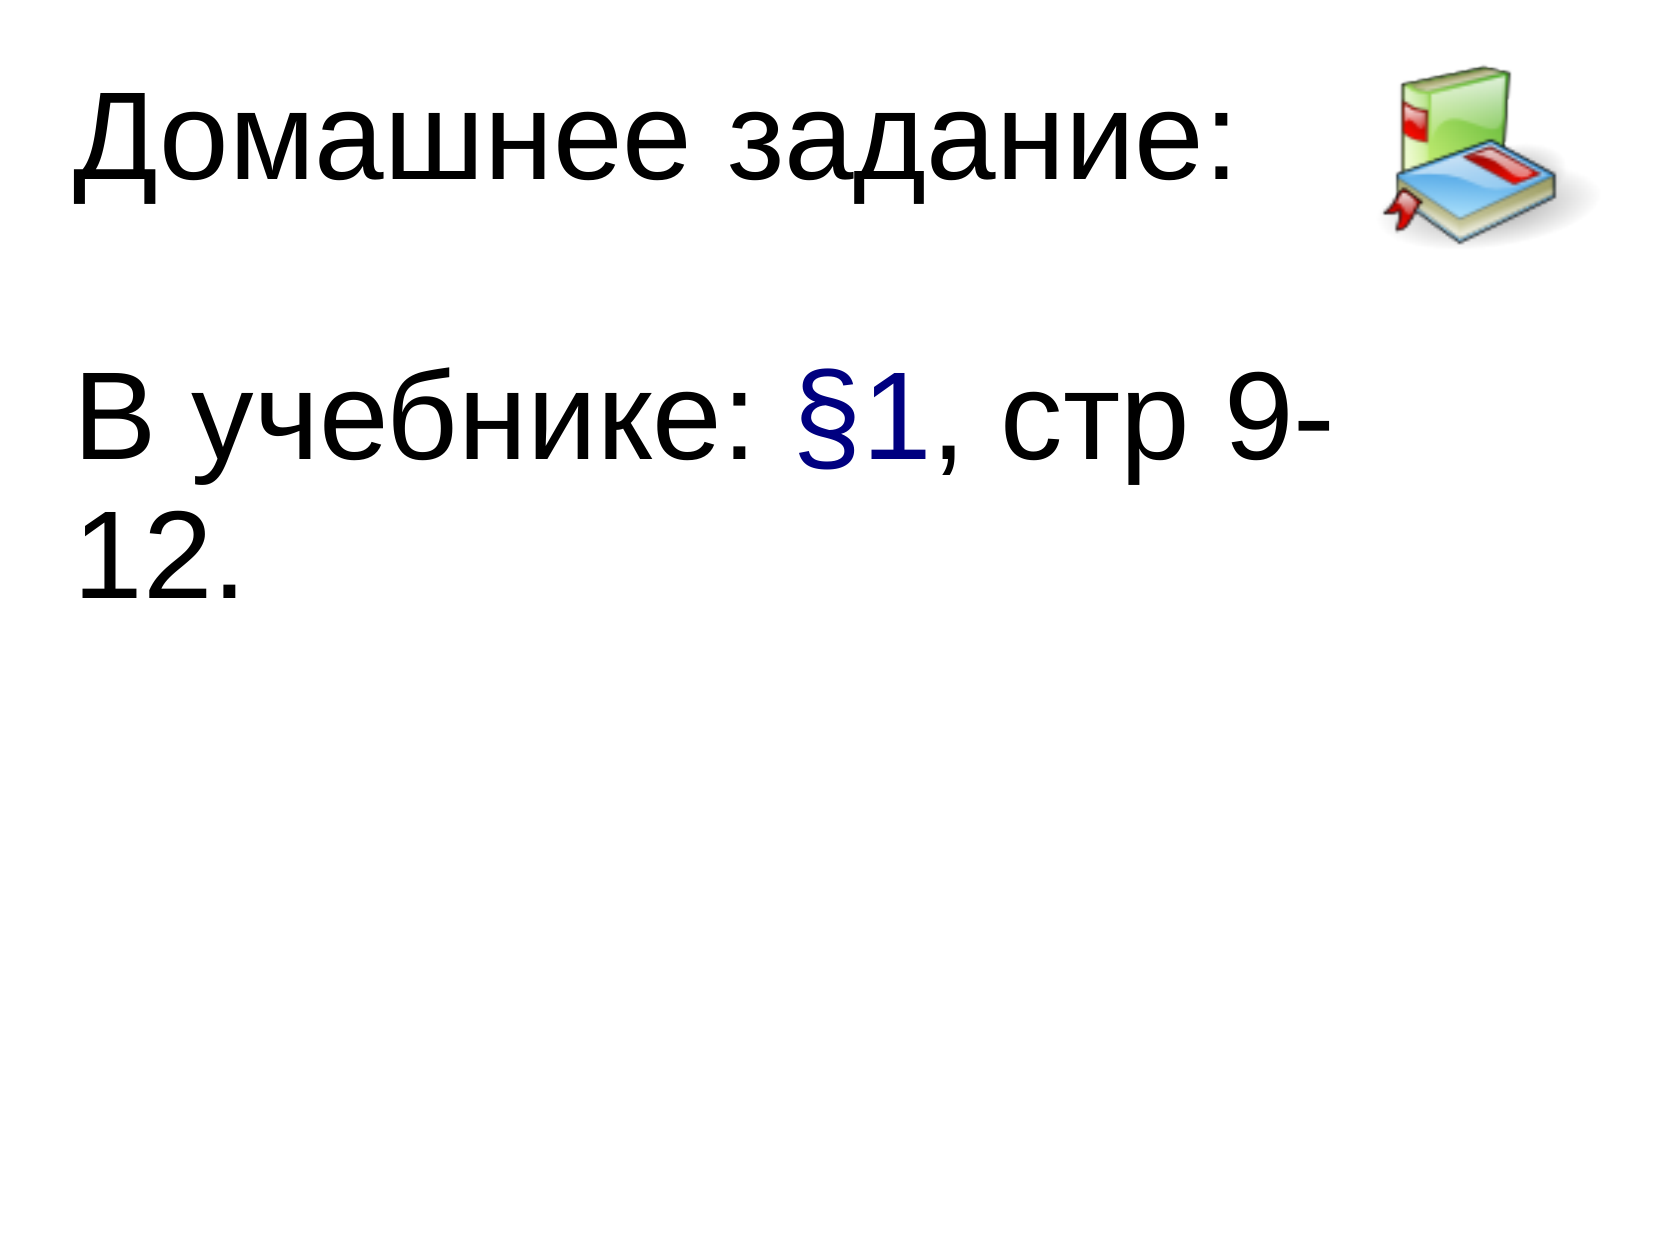

Домашнее задание:
В учебнике: §1, стр 9-12.